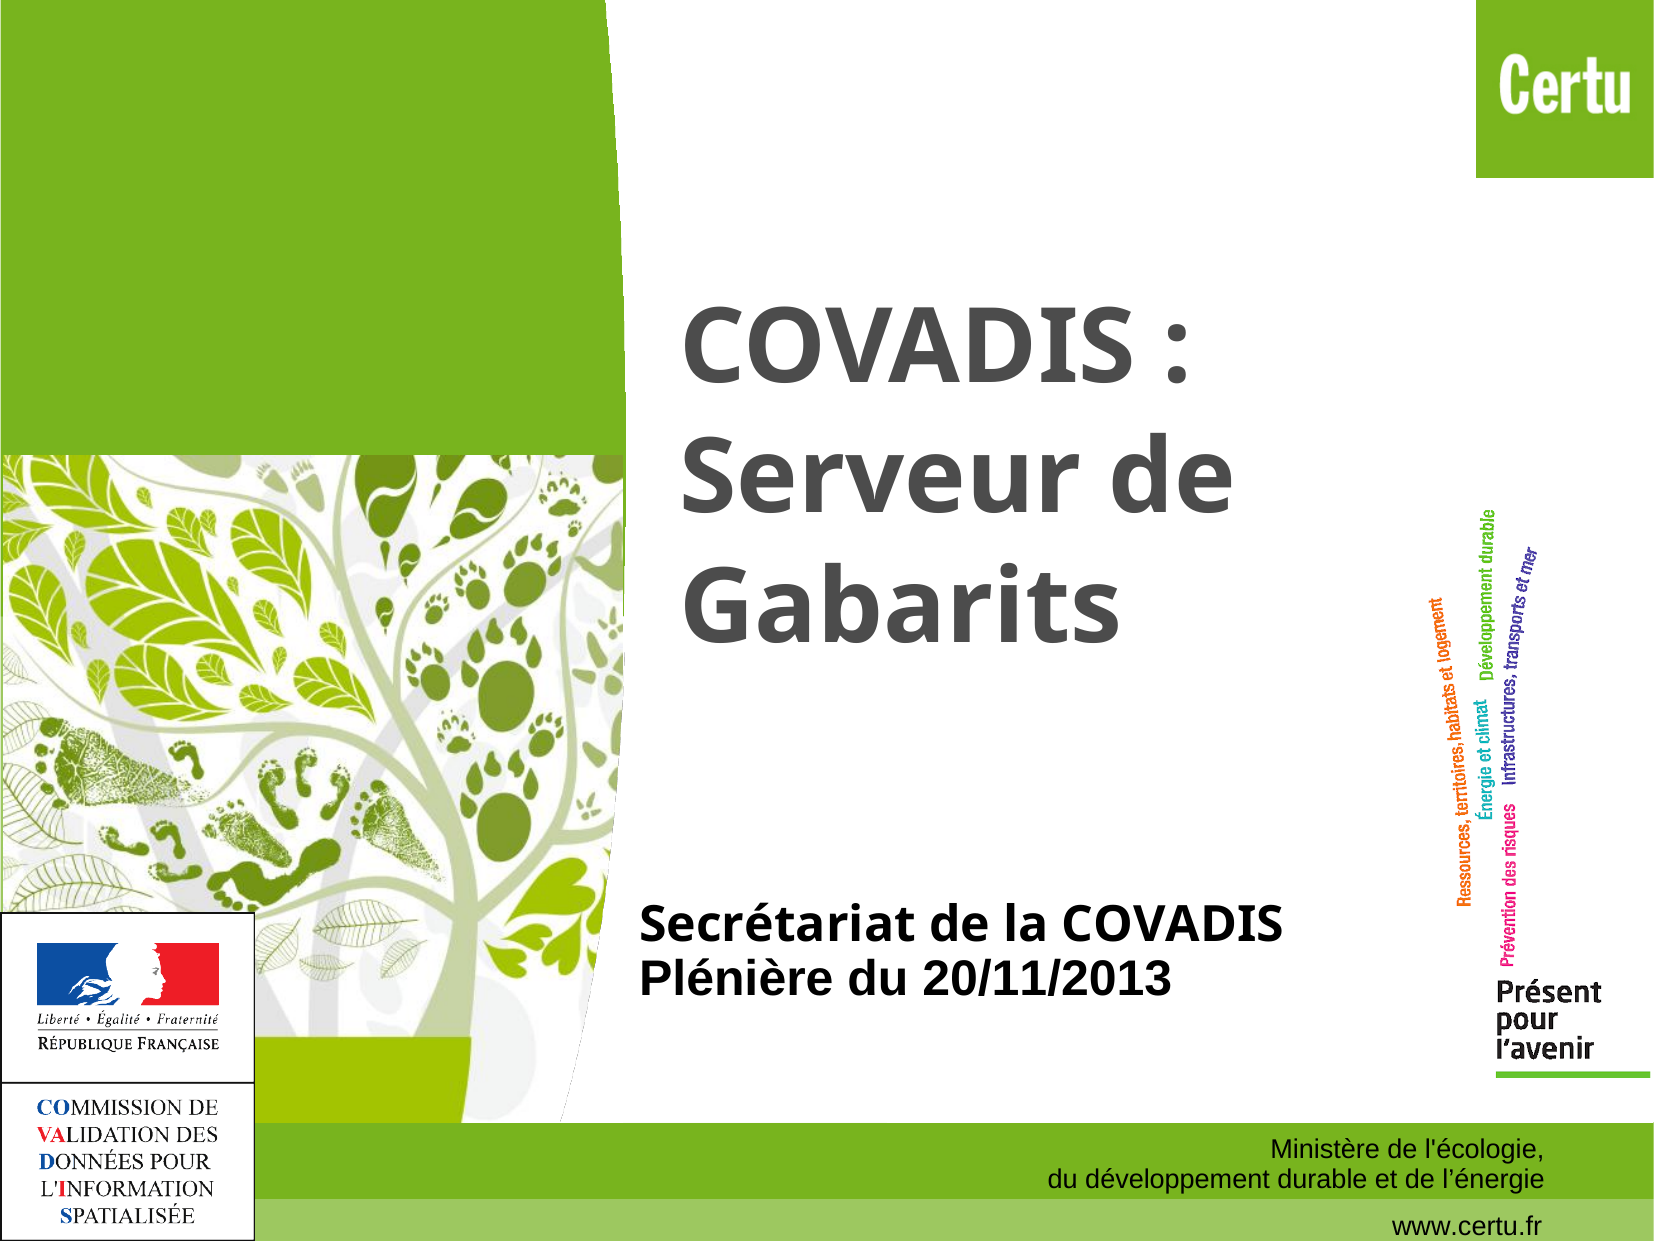

# COVADIS : Serveur de Gabarits
Secrétariat de la COVADIS
Plénière du 20/11/2013
Ministère de l'écologie,
du développement durable et de l’énergie
www.certu.fr